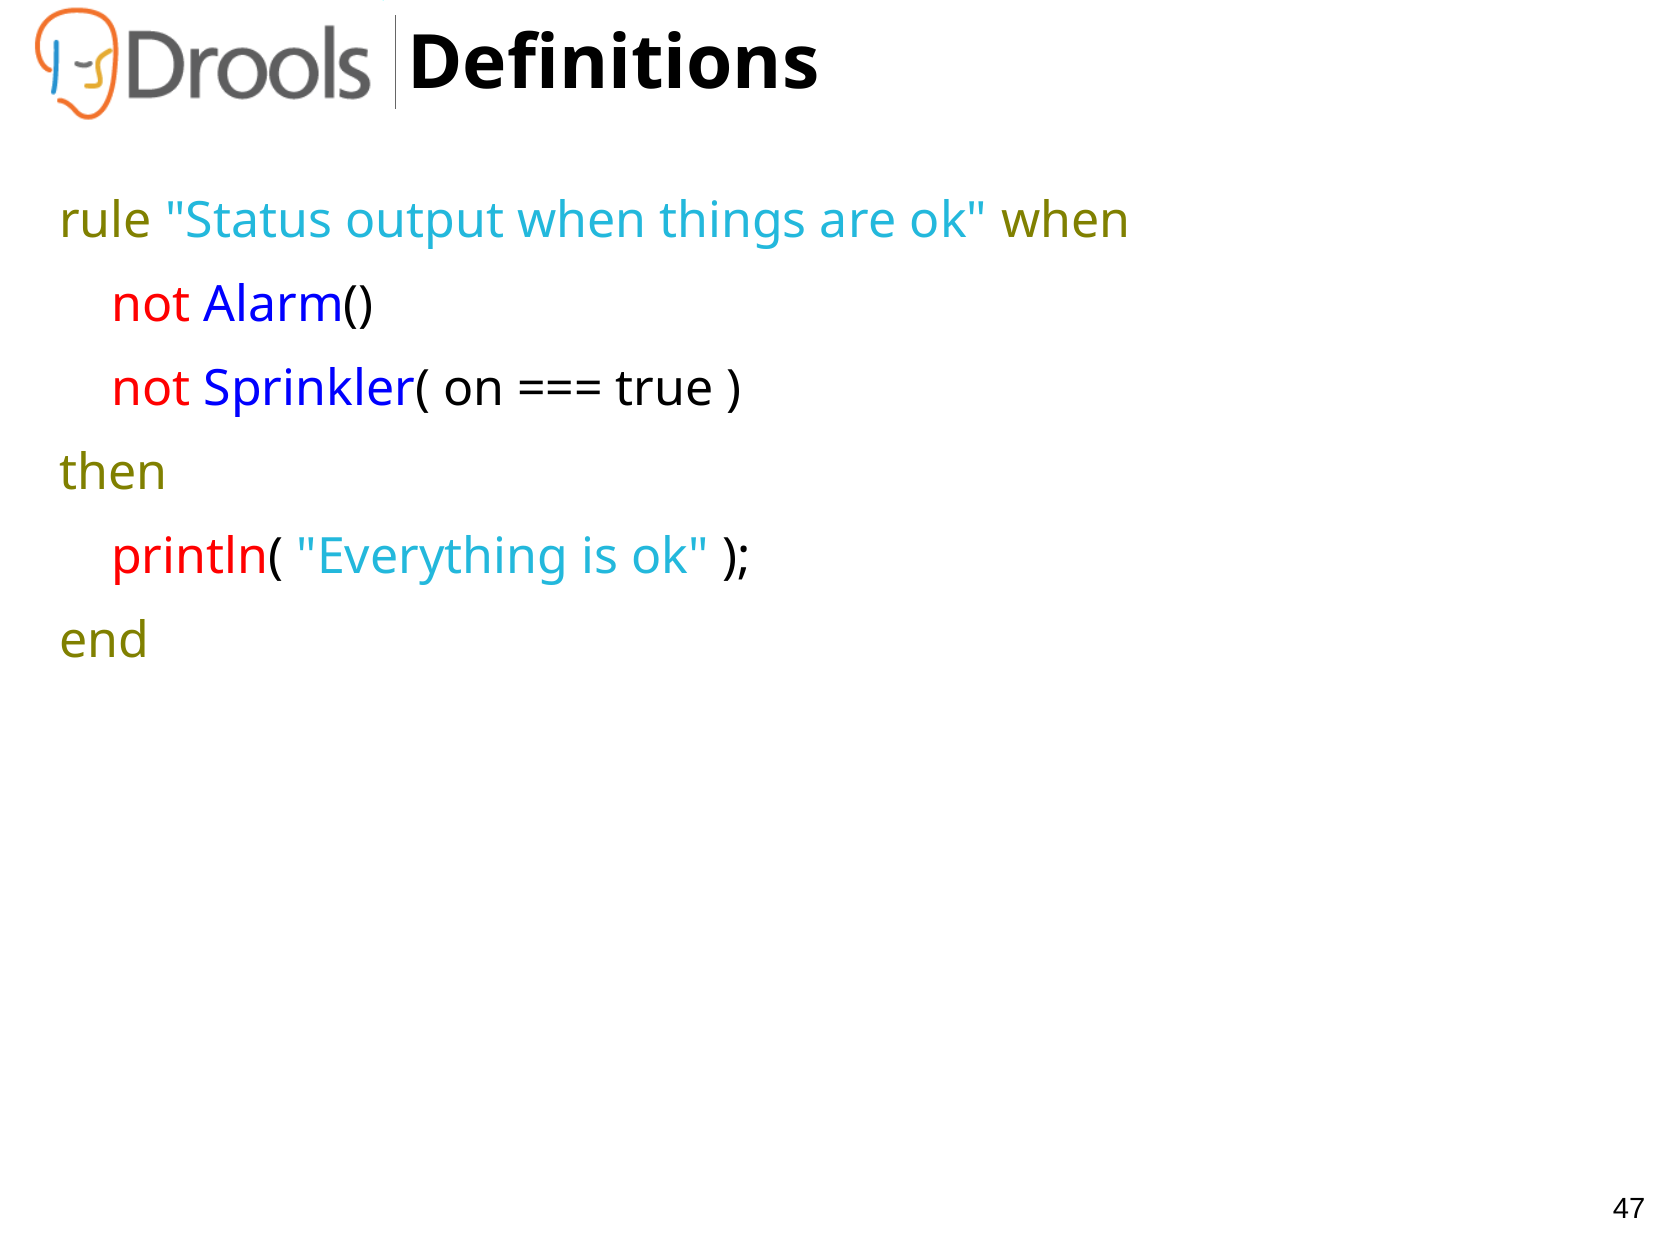

# Definitions
rule "Status output when things are ok" when
 not Alarm()
 not Sprinkler( on === true )
then
 println( "Everything is ok" );
end